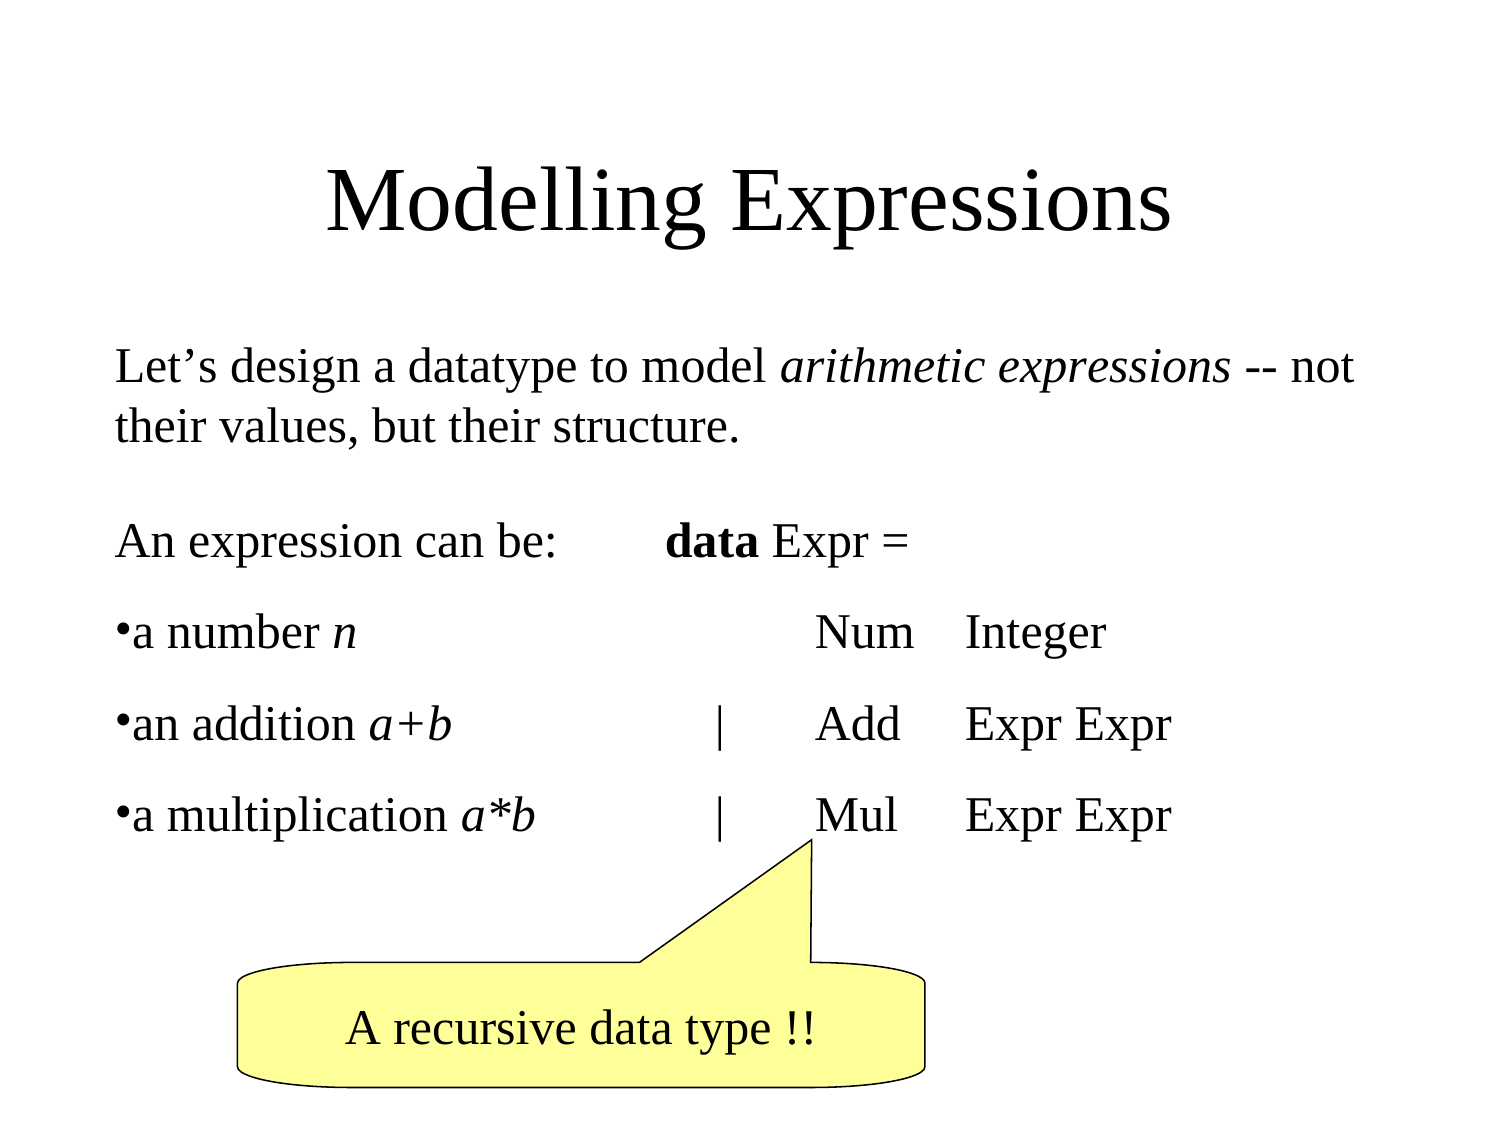

# Modelling Expressions
Let’s design a datatype to model arithmetic expressions -- not their values, but their structure.
An expression can be:
a number n
an addition a+b
a multiplication a*b
data Expr =
 	Num	Integer
 |	Add	Expr Expr
 |	Mul	Expr Expr
A recursive data type !!